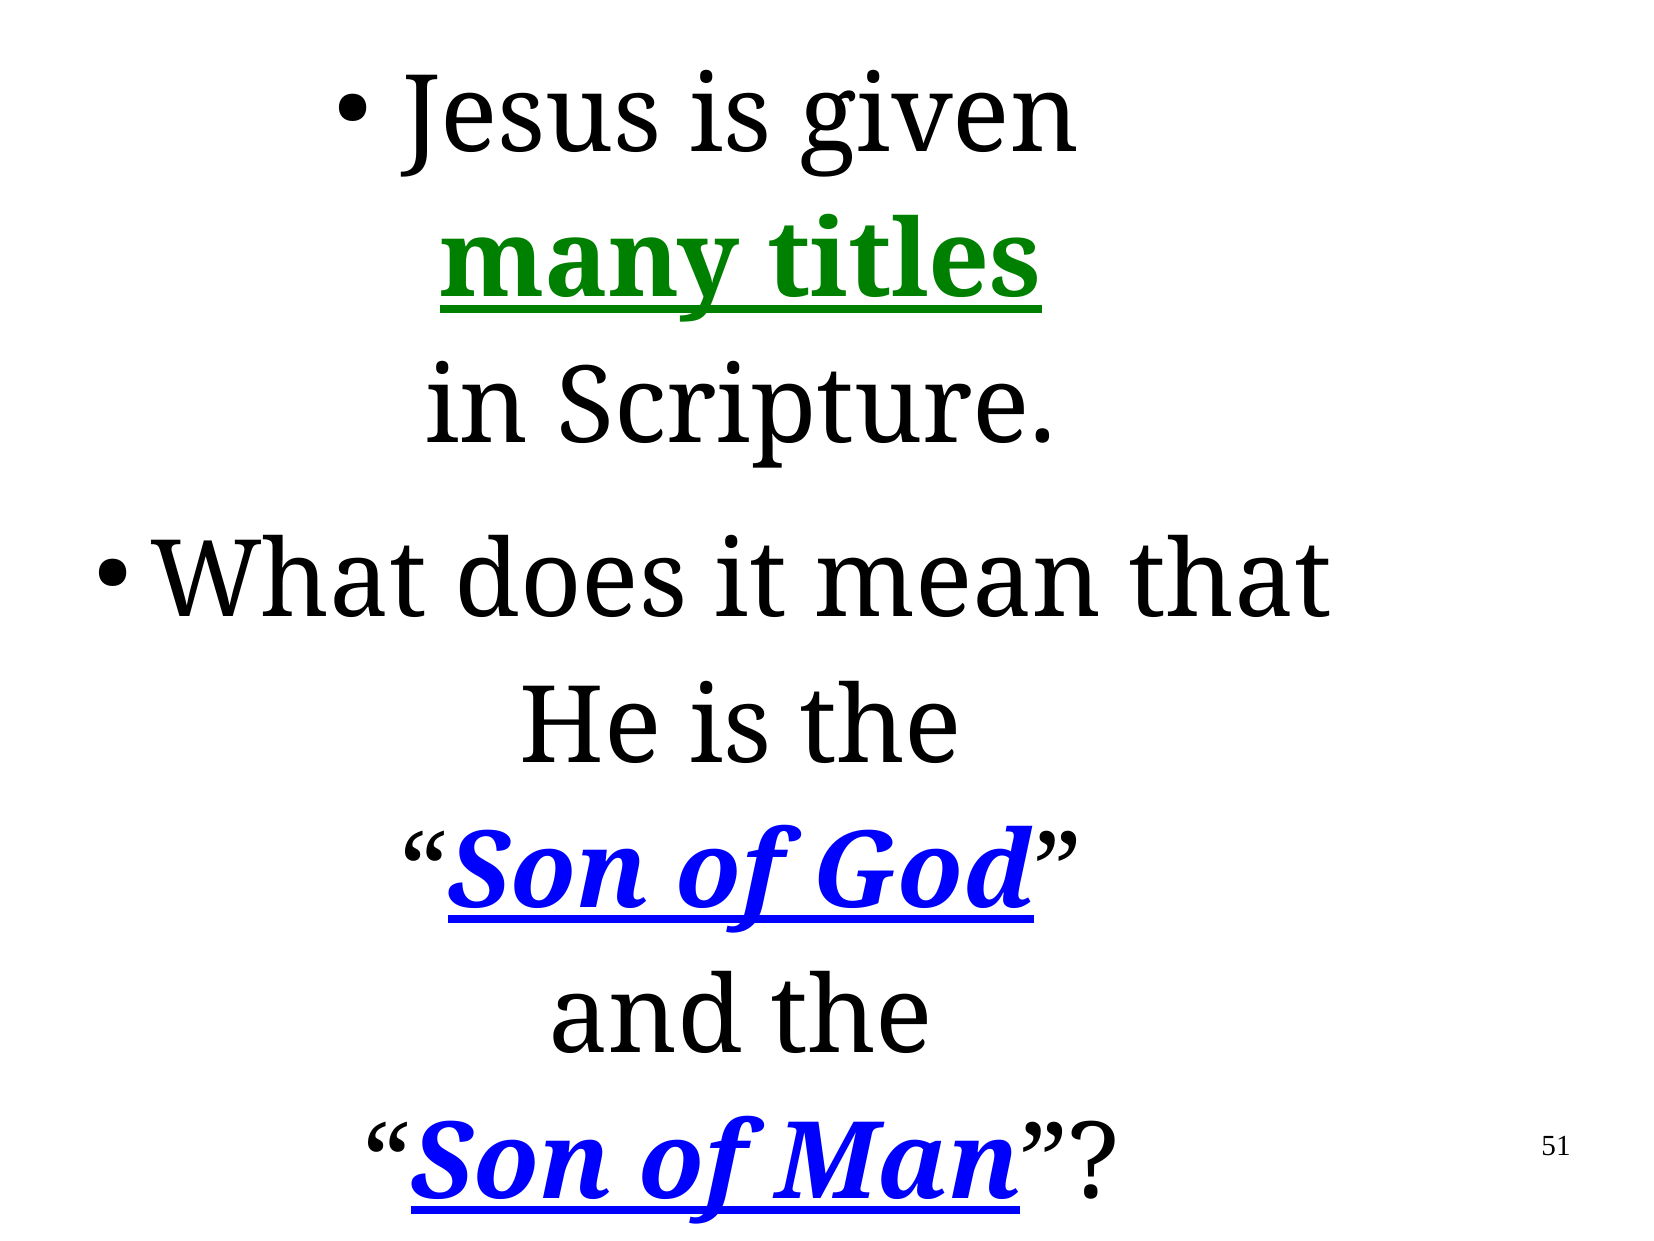

# Jesus is given many titles in Scripture.
What does it mean that
He is the
“Son of God”
and the
“Son of Man”?
51